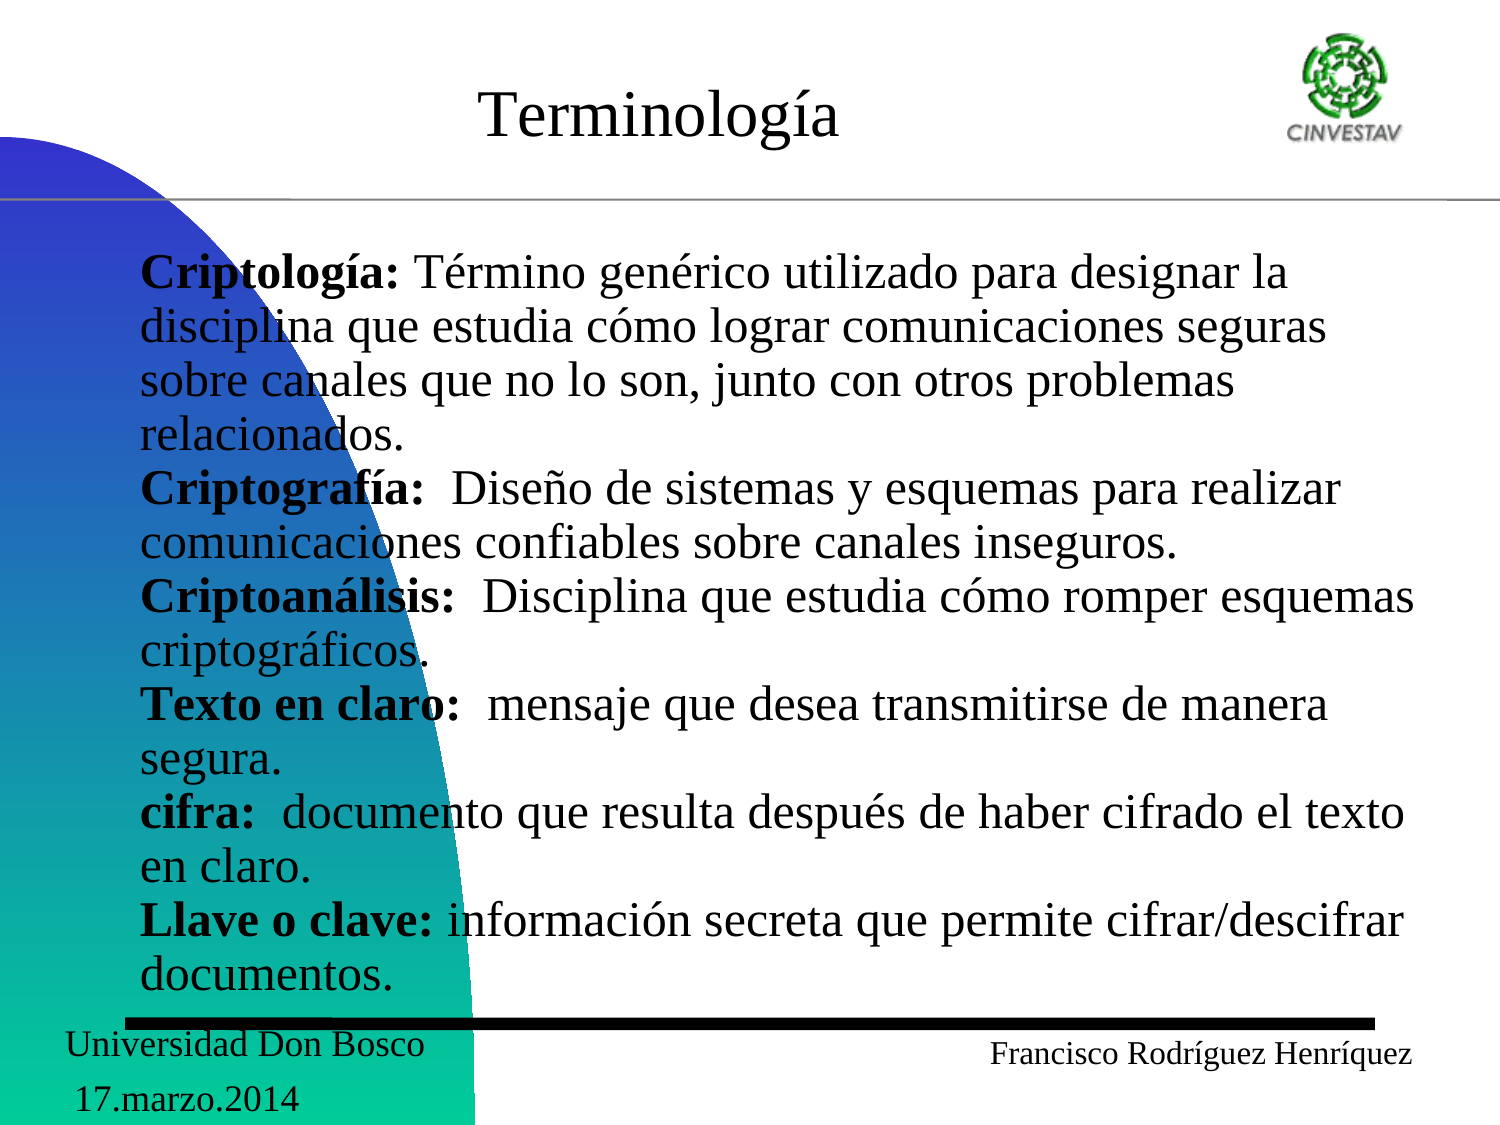

Terminología
Criptología: Término genérico utilizado para designar la disciplina que estudia cómo lograr comunicaciones seguras sobre canales que no lo son, junto con otros problemas relacionados.
Criptografía: Diseño de sistemas y esquemas para realizar comunicaciones confiables sobre canales inseguros.
Criptoanálisis: Disciplina que estudia cómo romper esquemas criptográficos.
Texto en claro: mensaje que desea transmitirse de manera segura.
cifra: documento que resulta después de haber cifrado el texto en claro.
Llave o clave: información secreta que permite cifrar/descifrar documentos.